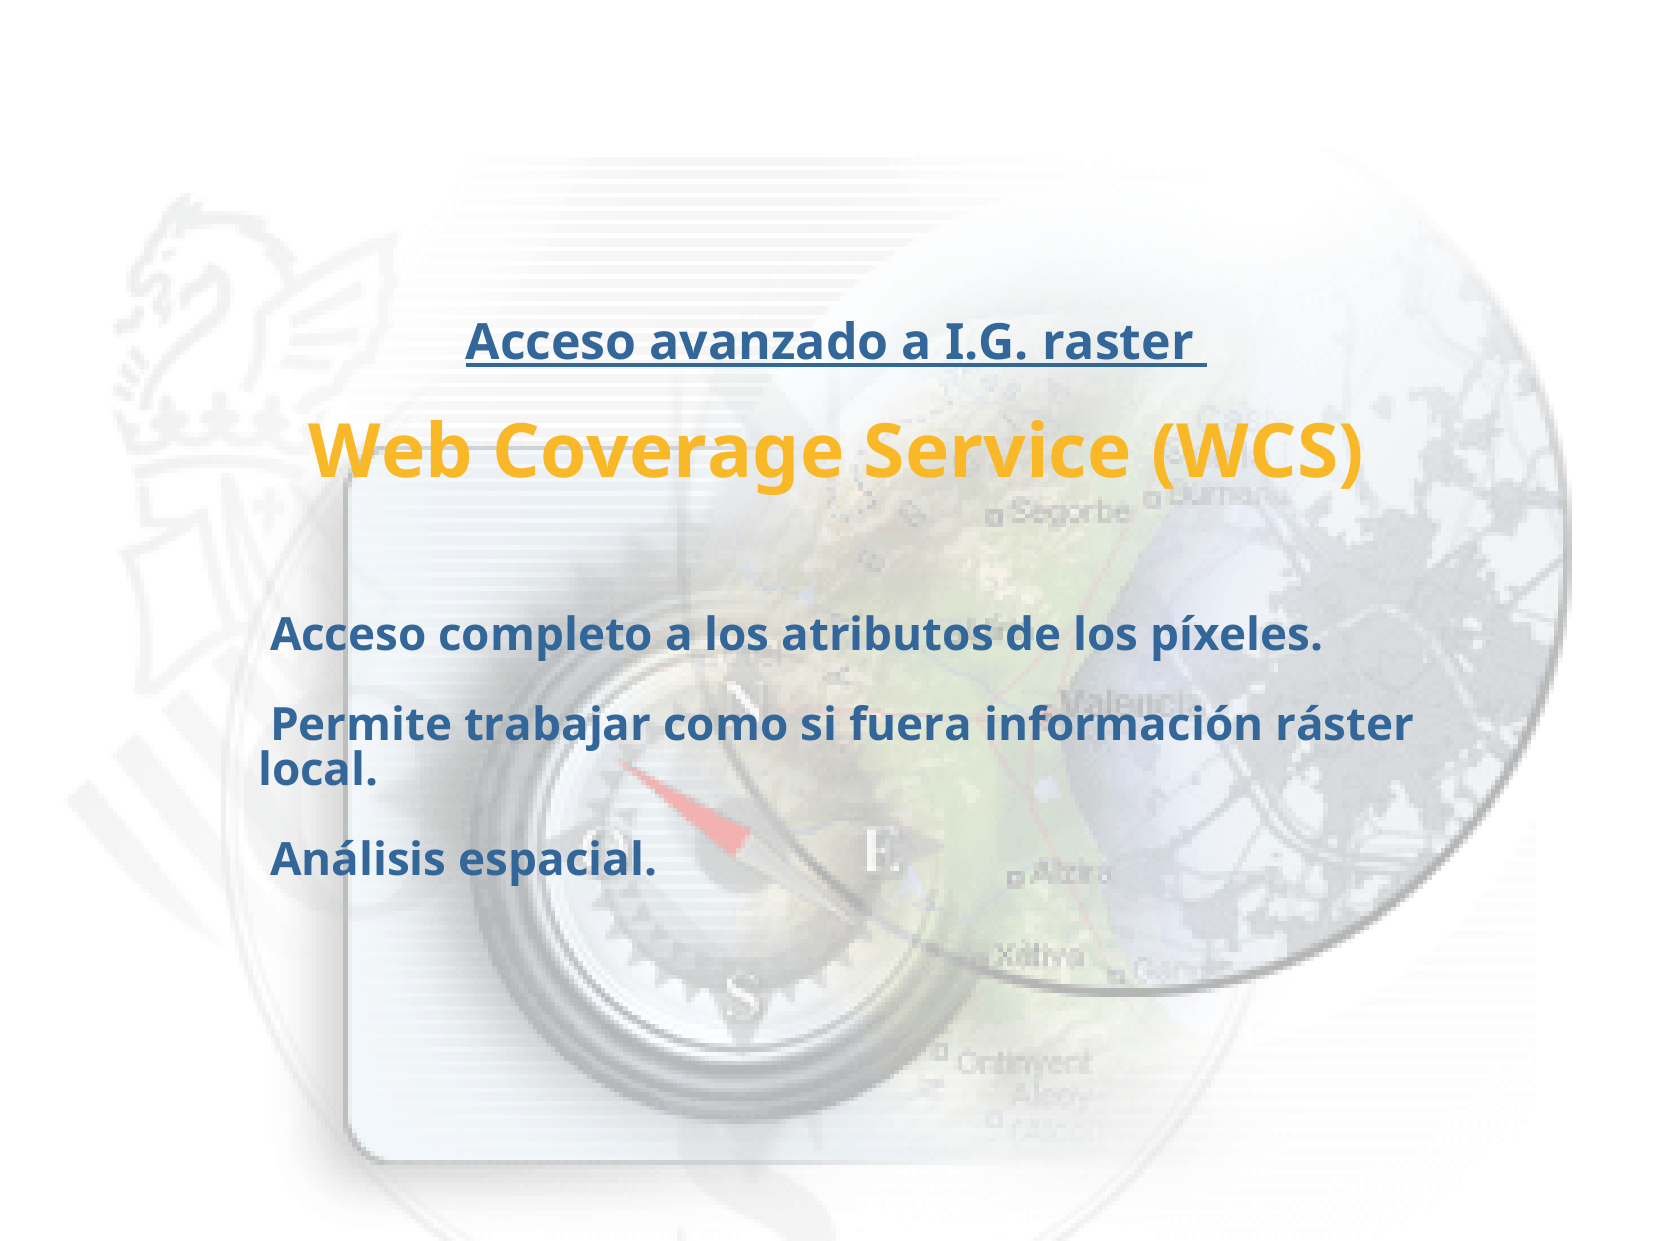

Acceso avanzado a I.G. raster
Web Coverage Service (WCS)
 Acceso completo a los atributos de los píxeles.
 Permite trabajar como si fuera información ráster local.
 Análisis espacial.